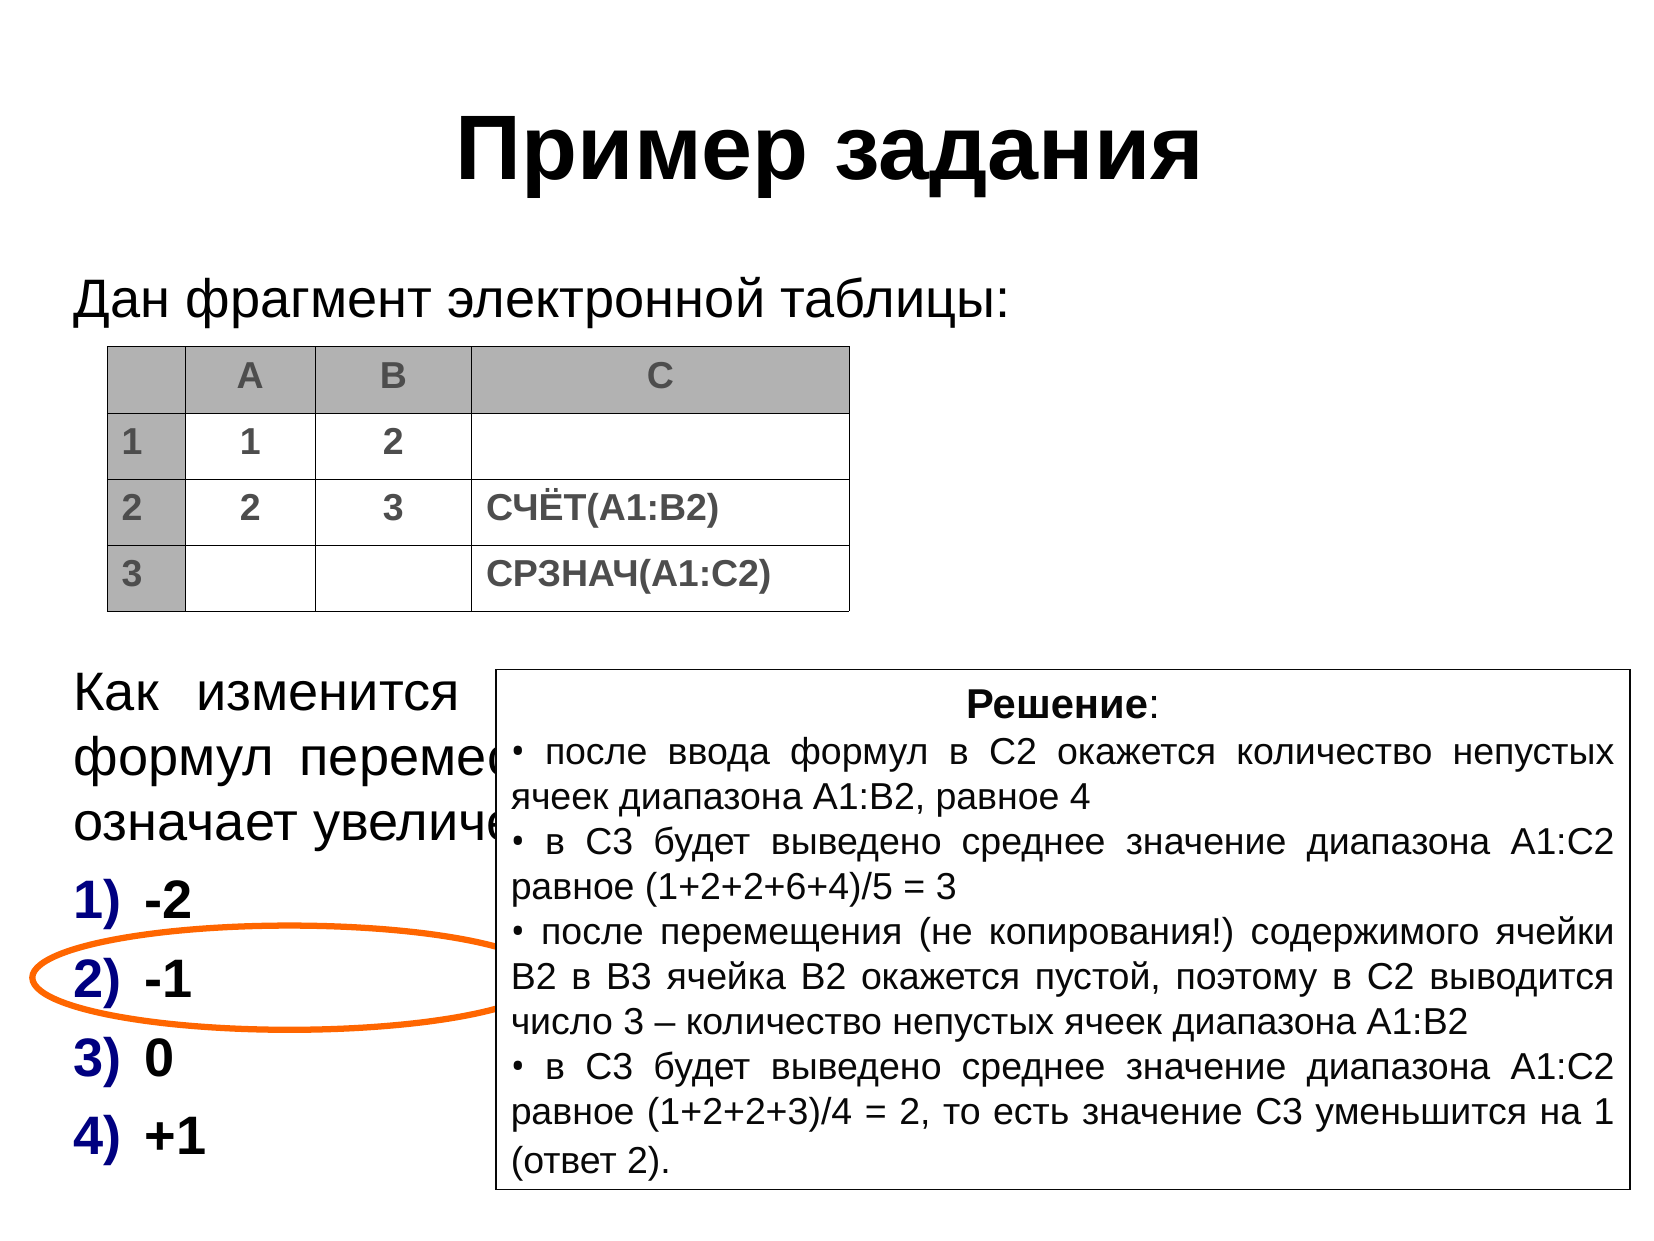

# Пример задания
Дан фрагмент электронной таблицы:
Как изменится значение ячейки С3, если после ввода формул переместить содержимое ячейки В2 в В3? («+1» означает увеличение на 1, а «–1» – уменьшение на 1)
-2
-1
0
+1
| | А | В | С |
| --- | --- | --- | --- |
| 1 | 1 | 2 | |
| 2 | 2 | 3 | СЧЁТ(А1:В2) |
| 3 | | | СРЗНАЧ(А1:С2) |
Решение:
 после ввода формул в С2 окажется количество непустых ячеек диапазона А1:В2, равное 4
 в С3 будет выведено среднее значение диапазона А1:С2 равное (1+2+2+6+4)/5 = 3
 после перемещения (не копирования!) содержимого ячейки В2 в В3 ячейка В2 окажется пустой, поэтому в С2 выводится число 3 – количество непустых ячеек диапазона А1:В2
 в С3 будет выведено среднее значение диапазона А1:С2 равное (1+2+2+3)/4 = 2, то есть значение С3 уменьшится на 1 (ответ 2).